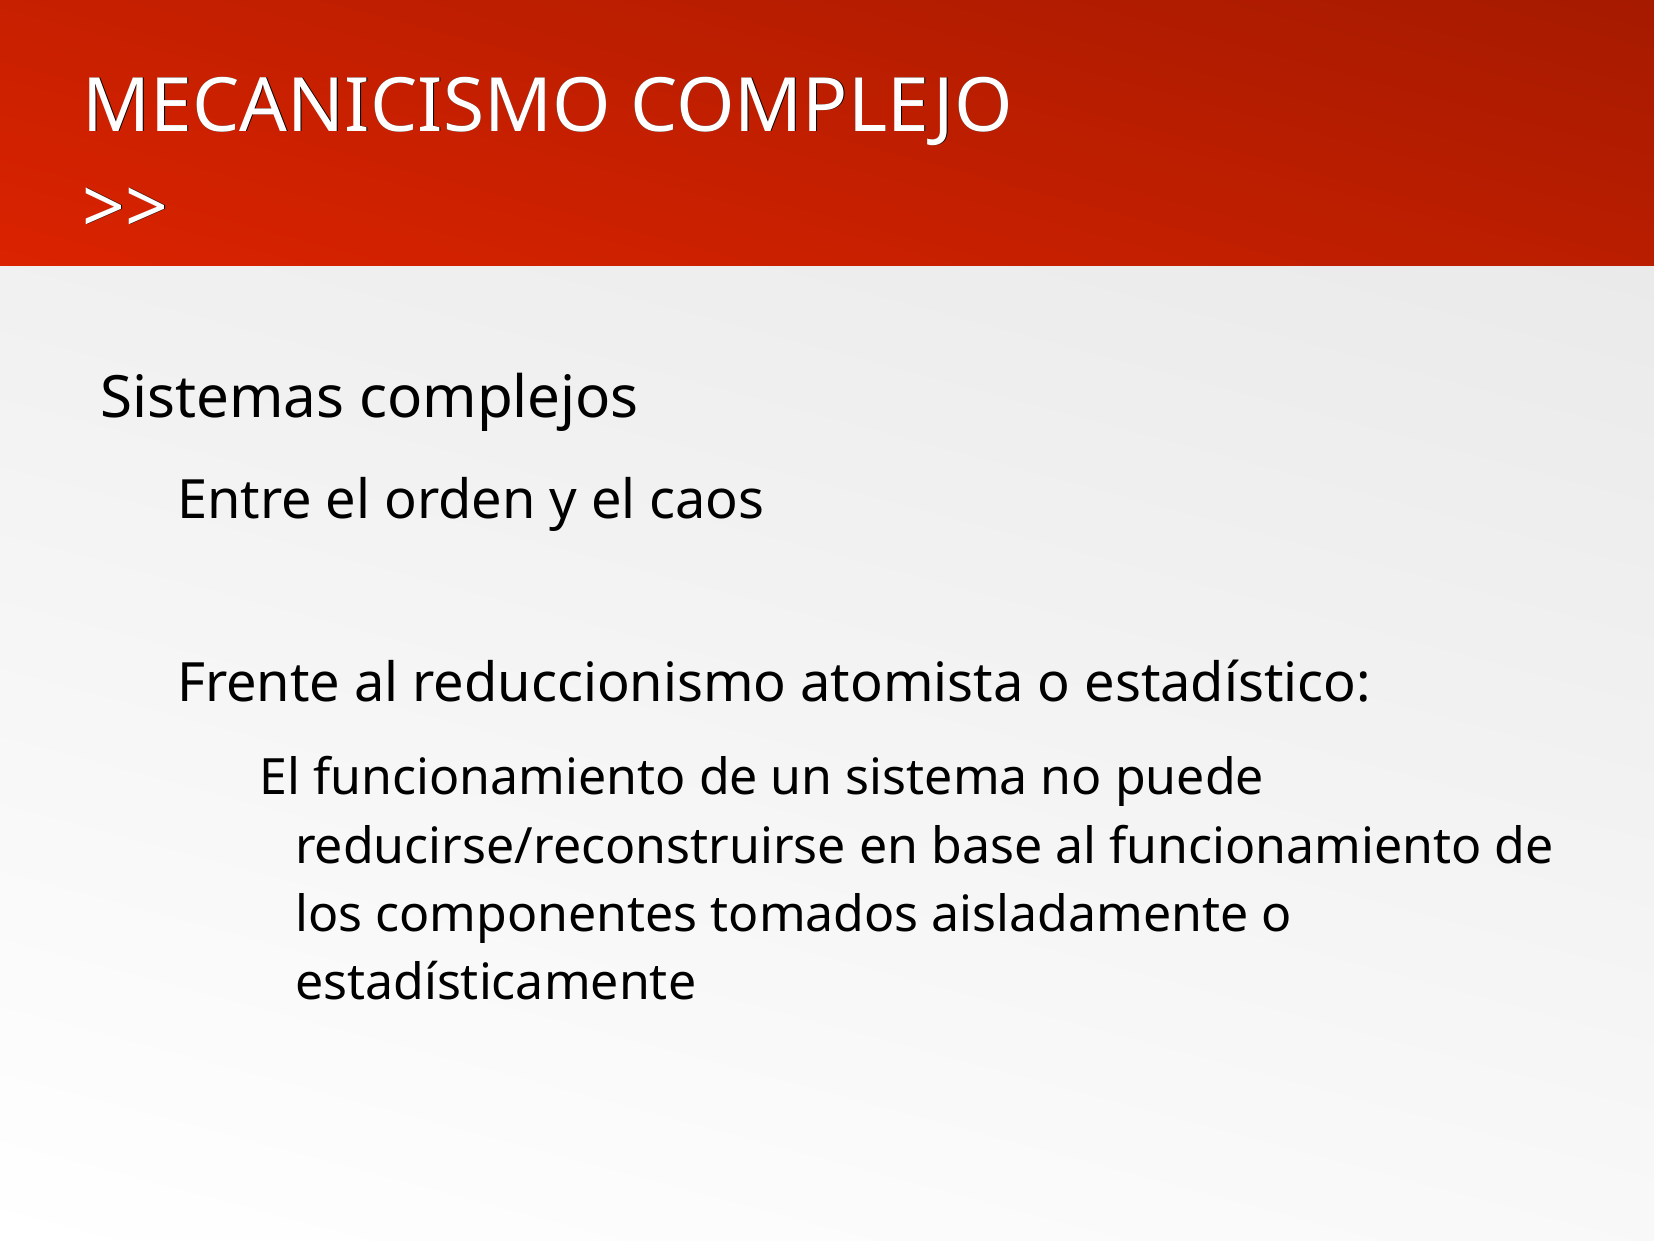

# MECANICISMO COMPLEJO >>
Sistemas complejos
Entre el orden y el caos
Frente al reduccionismo atomista o estadístico:
El funcionamiento de un sistema no puede reducirse/reconstruirse en base al funcionamiento de los componentes tomados aisladamente o estadísticamente